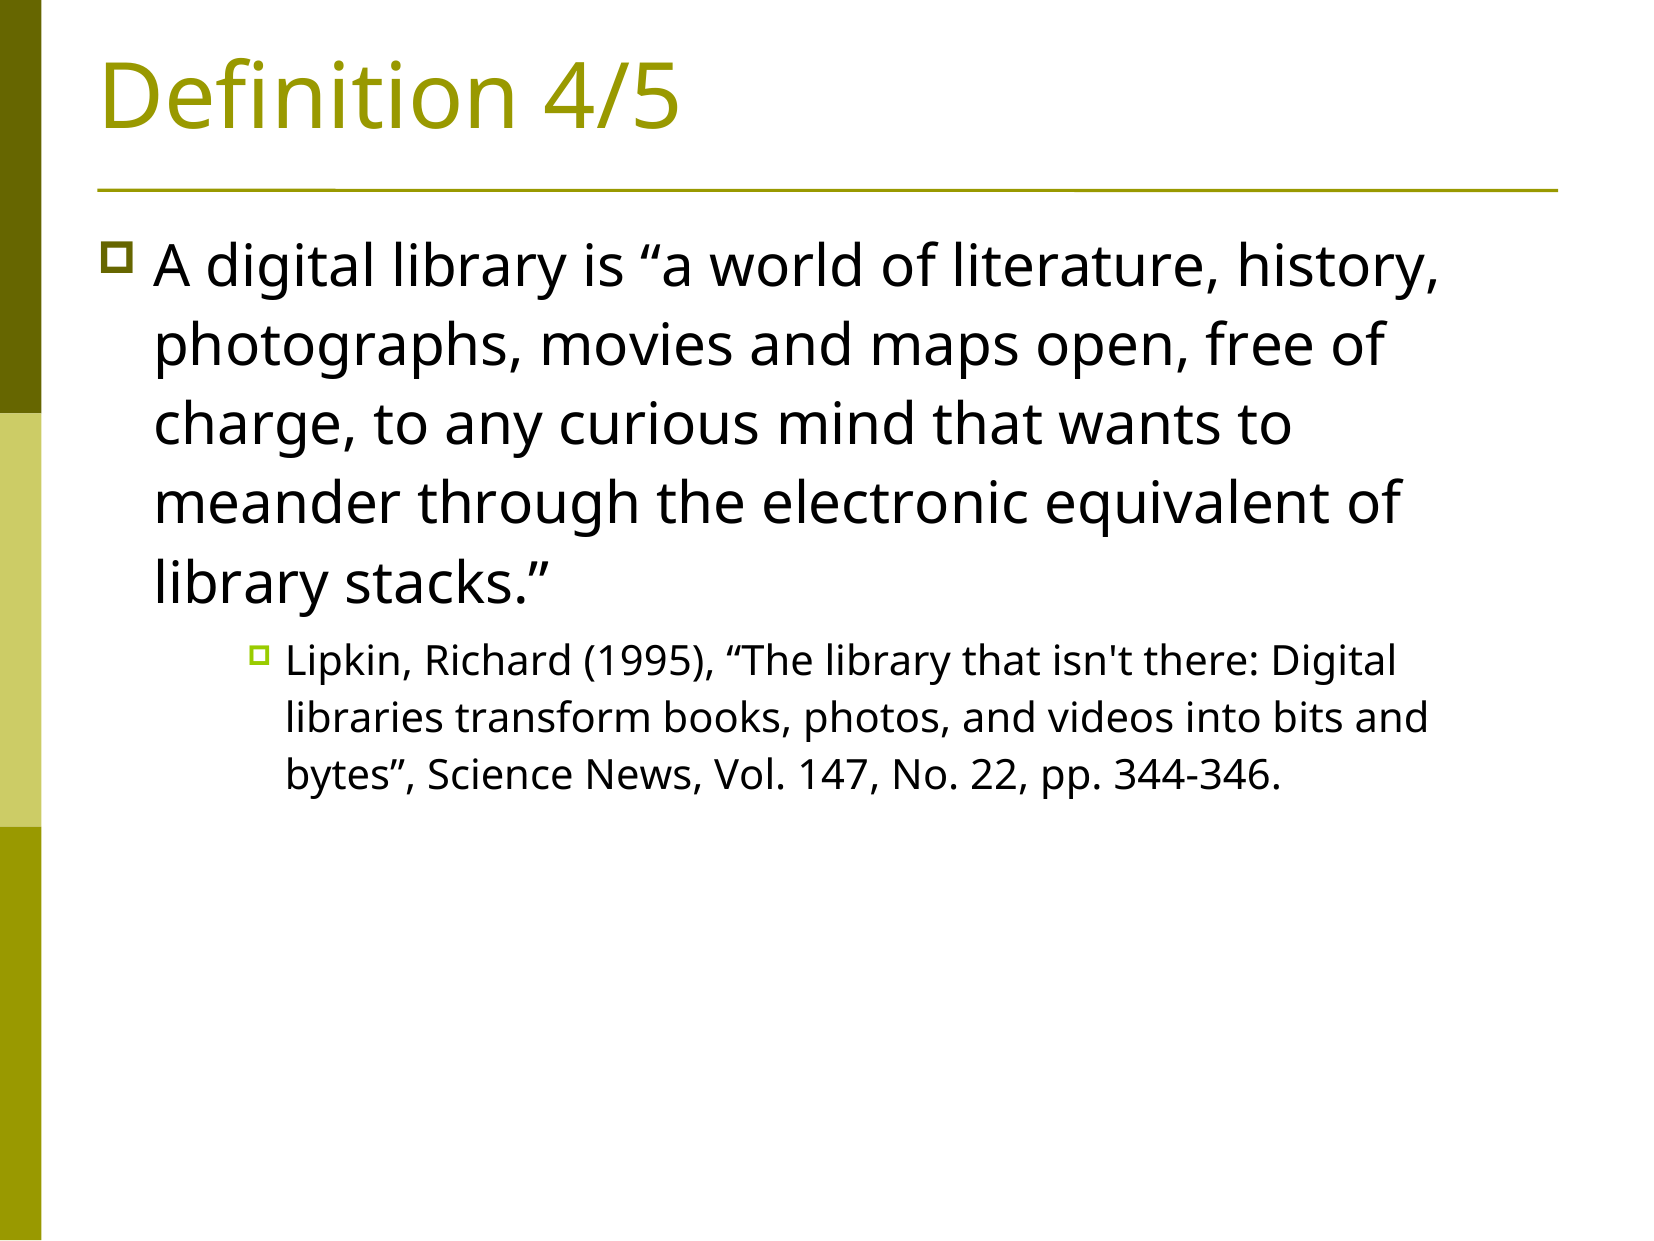

# Definition 4/5
A digital library is “a world of literature, history, photographs, movies and maps open, free of charge, to any curious mind that wants to meander through the electronic equivalent of library stacks.”
Lipkin, Richard (1995), “The library that isn't there: Digital libraries transform books, photos, and videos into bits and bytes”, Science News, Vol. 147, No. 22, pp. 344-346.